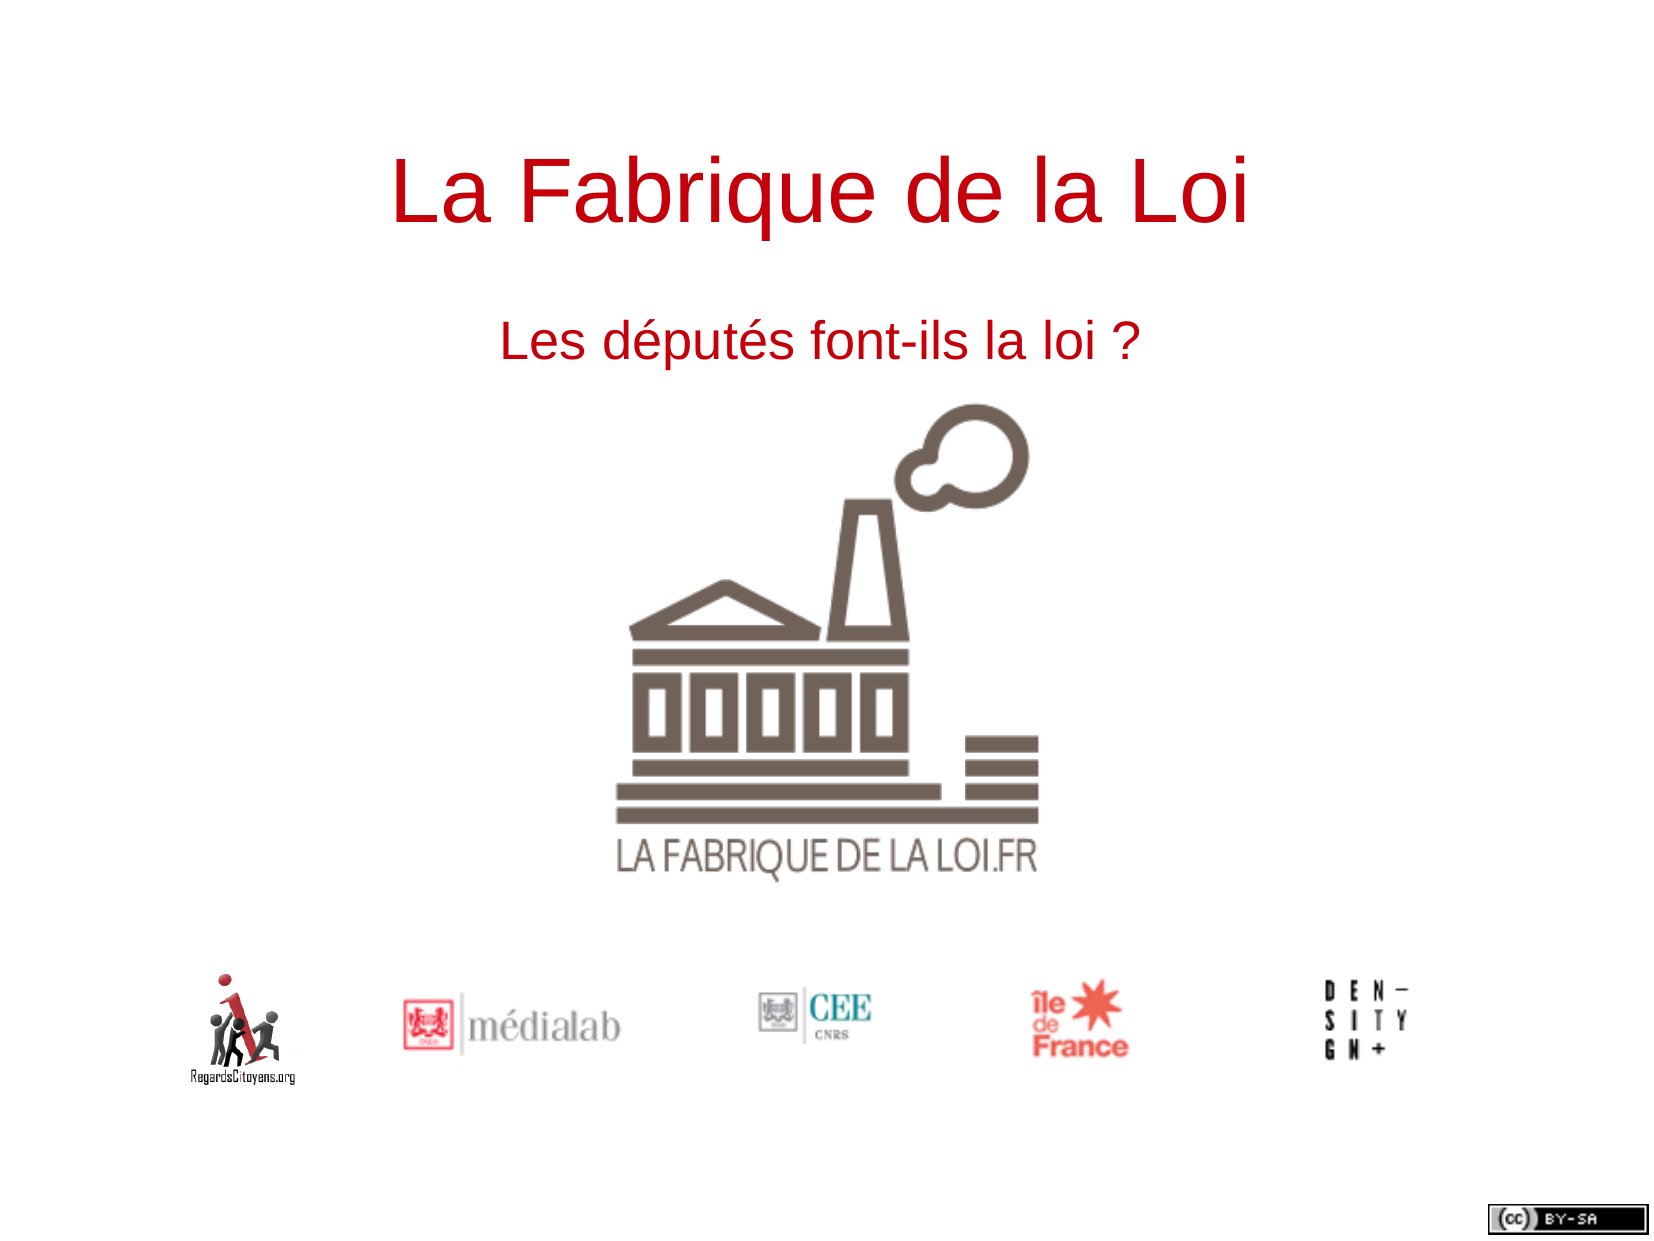

# La Fabrique de la Loi Les députés font-ils la loi ?